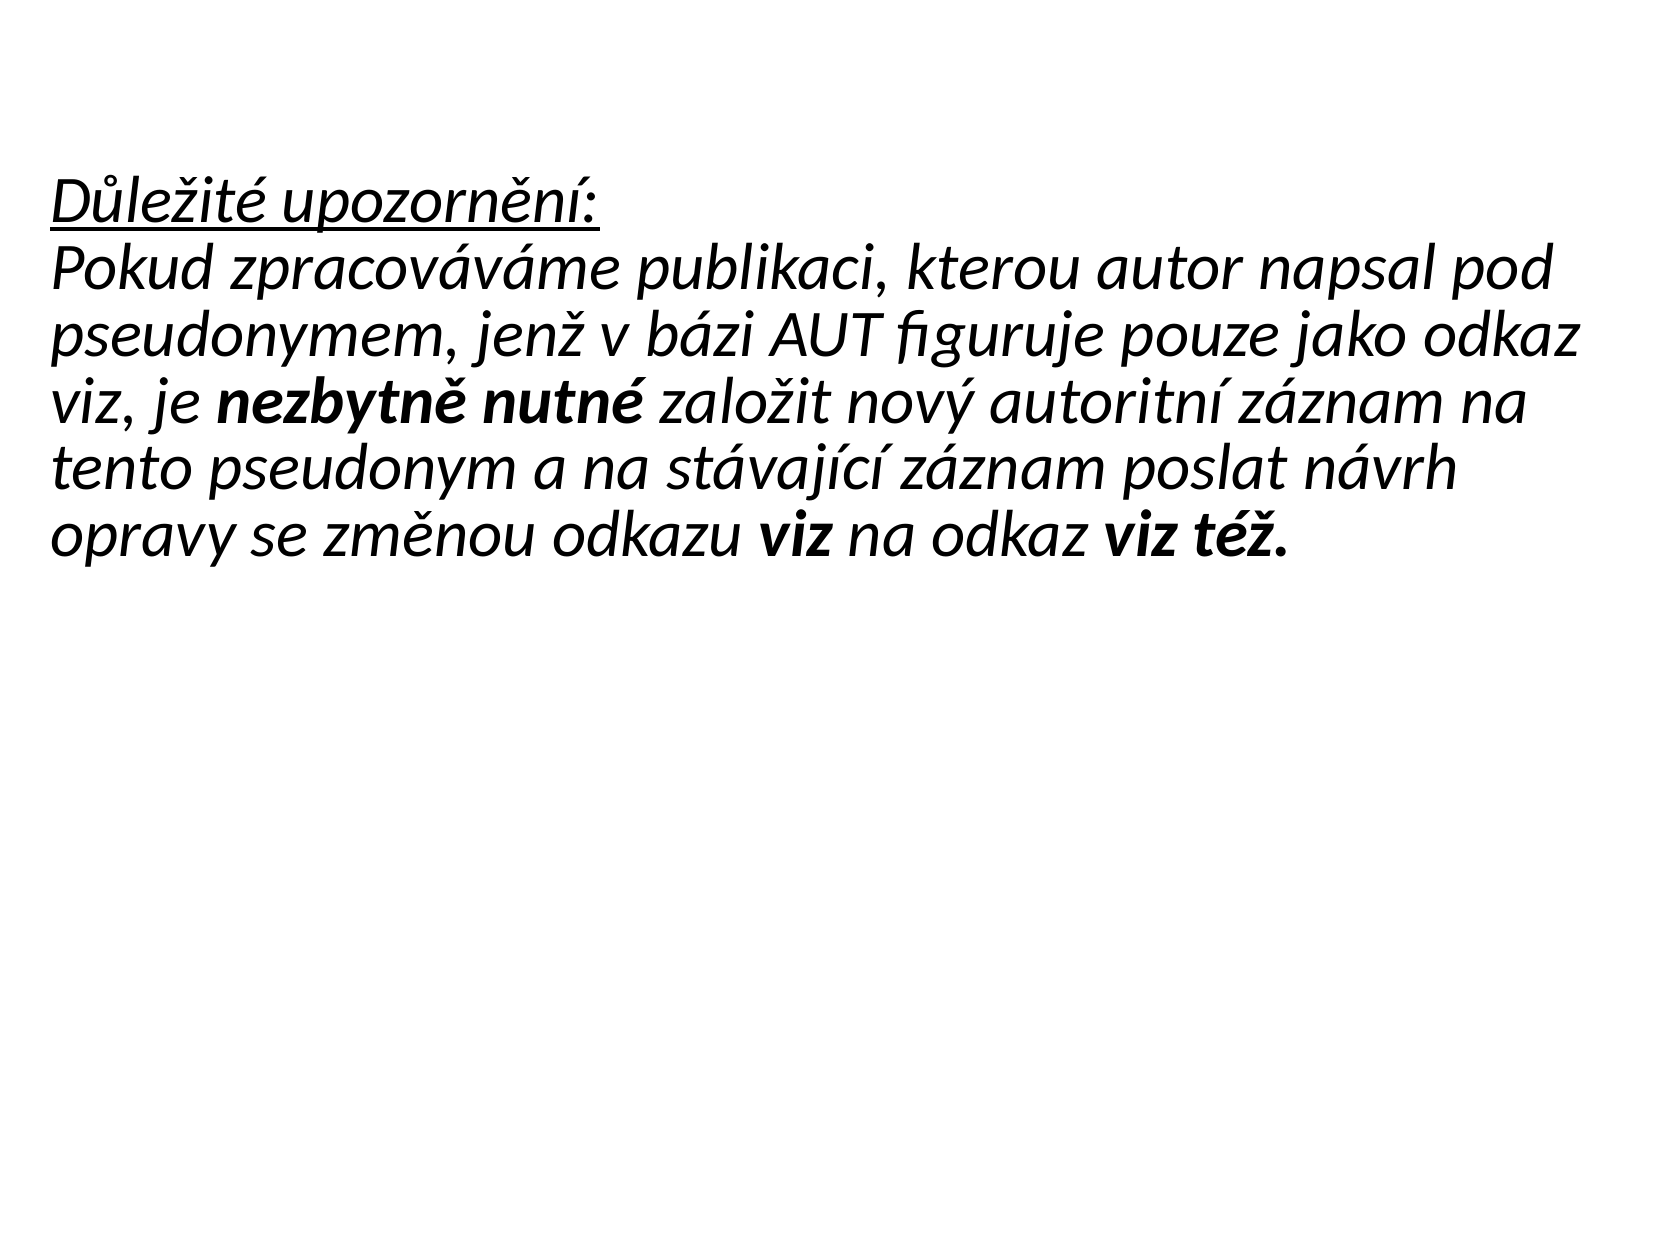

Důležité upozornění:
Pokud zpracováváme publikaci, kterou autor napsal pod pseudonymem, jenž v bázi AUT figuruje pouze jako odkaz viz, je nezbytně nutné založit nový autoritní záznam na tento pseudonym a na stávající záznam poslat návrh opravy se změnou odkazu viz na odkaz viz též.